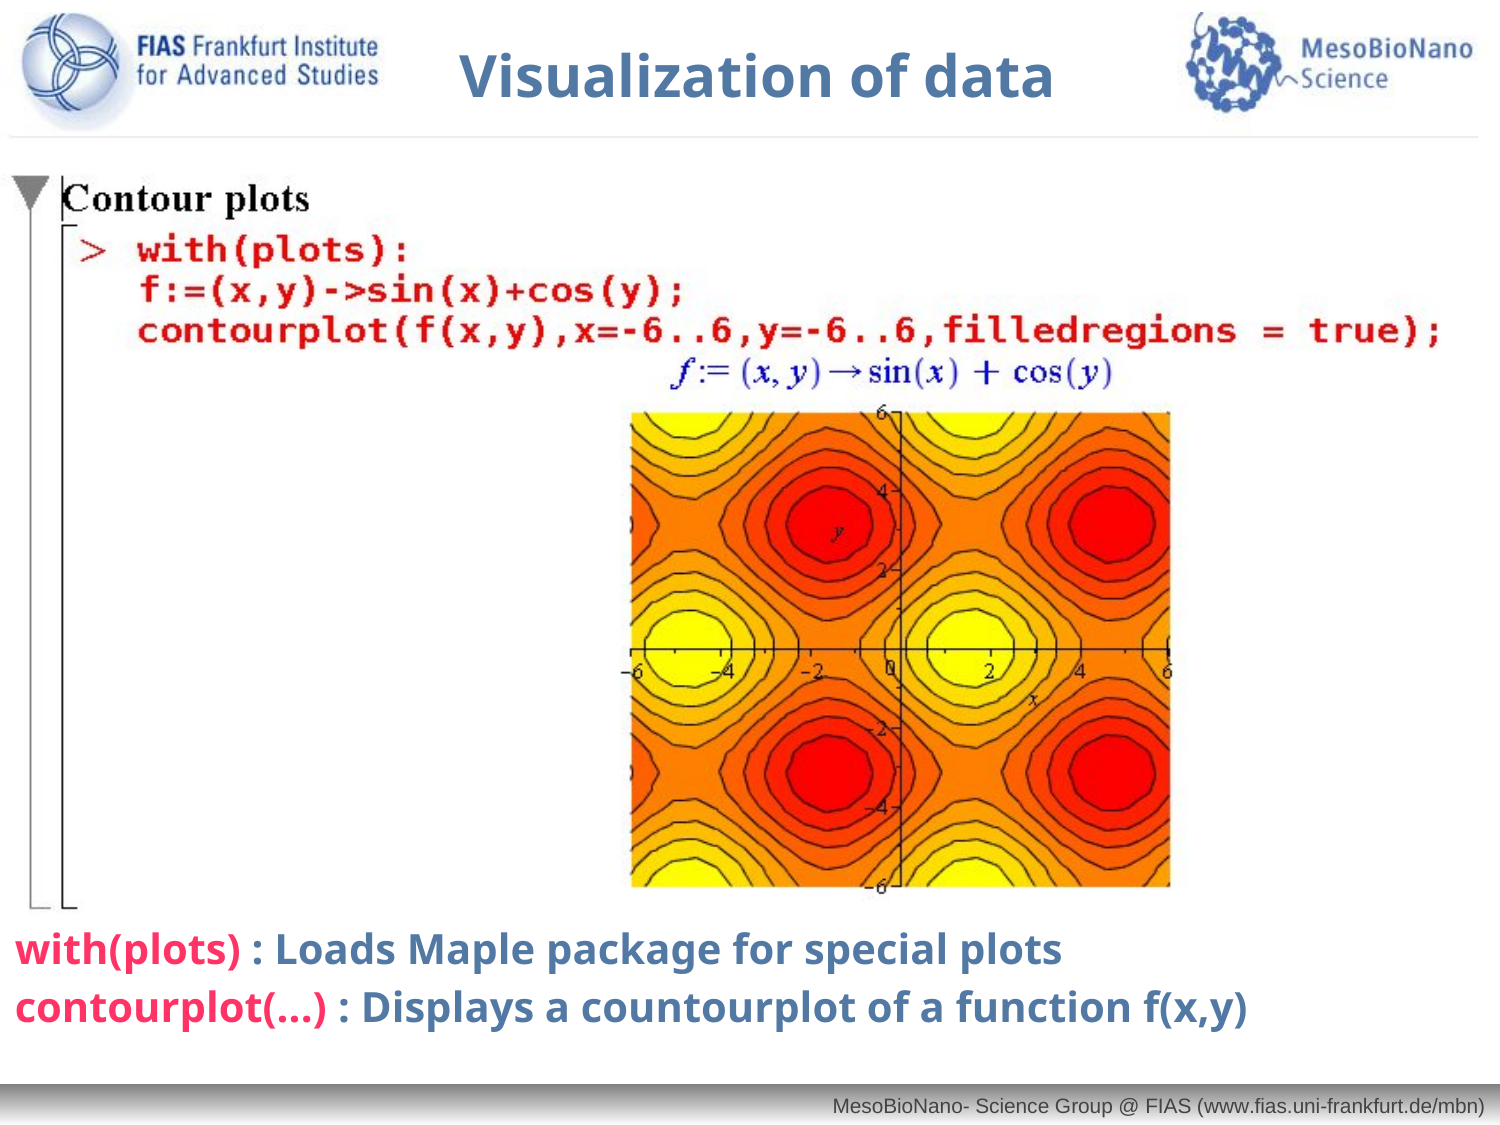

# Visualization of data
with(plots) : Loads Maple package for special plots
contourplot(...) : Displays a countourplot of a function f(x,y)